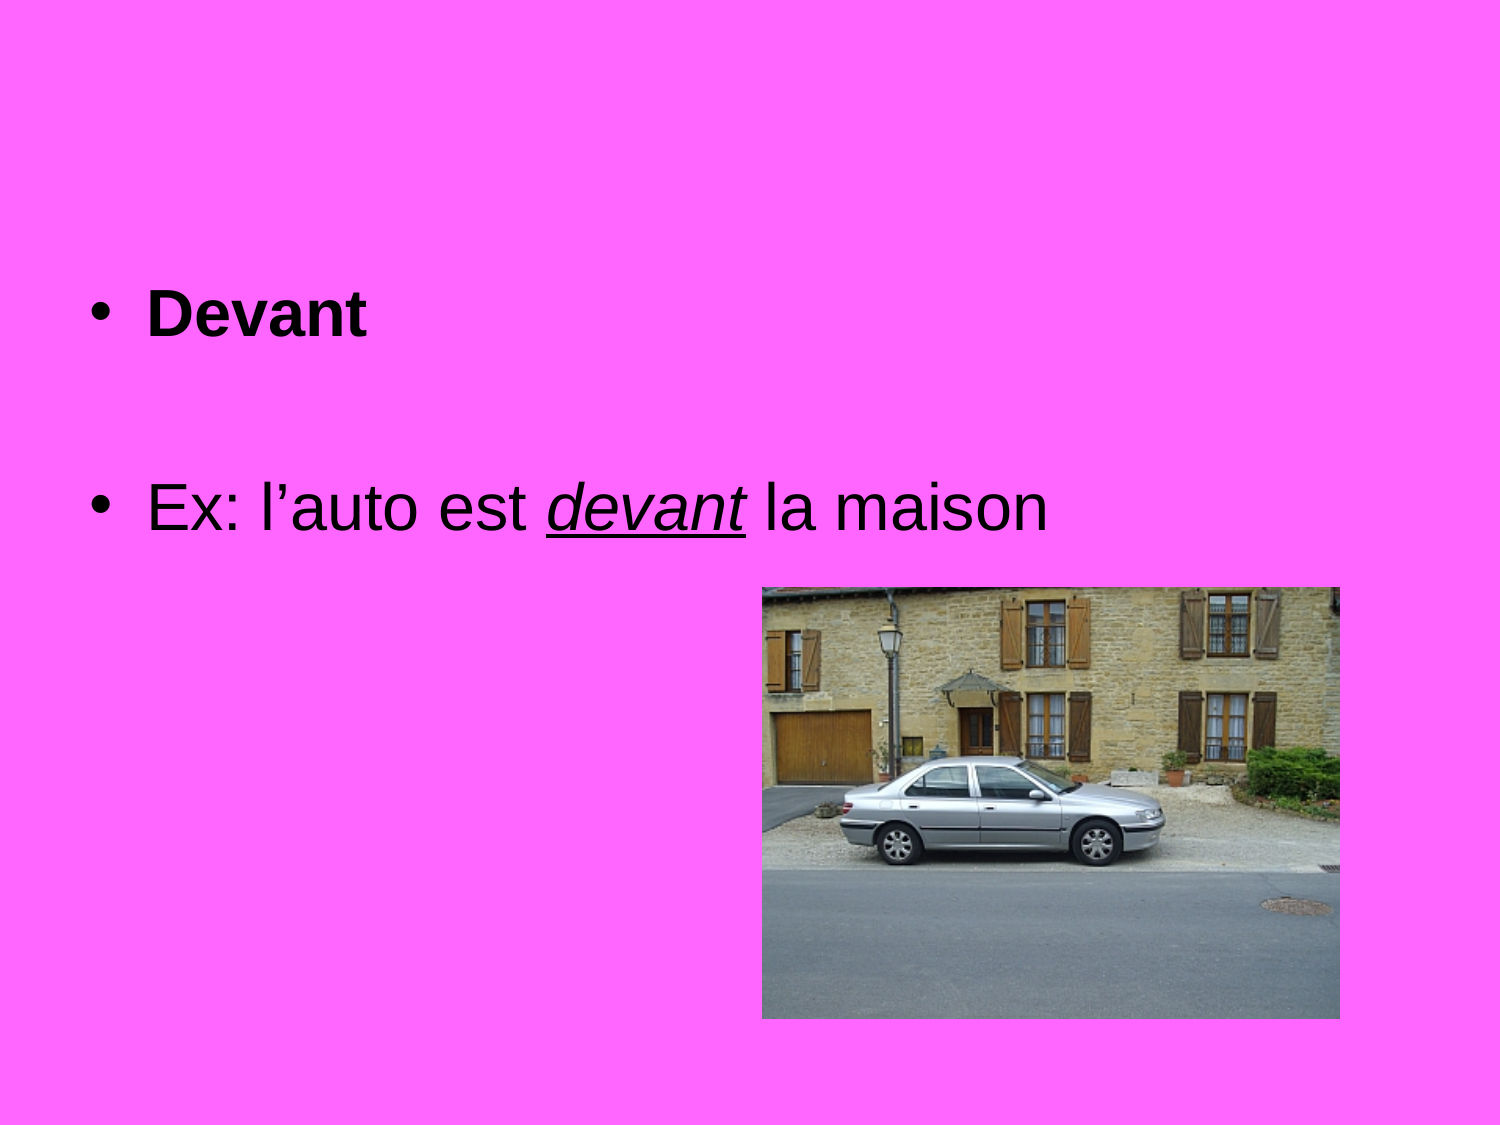

#
Devant
Ex: l’auto est devant la maison